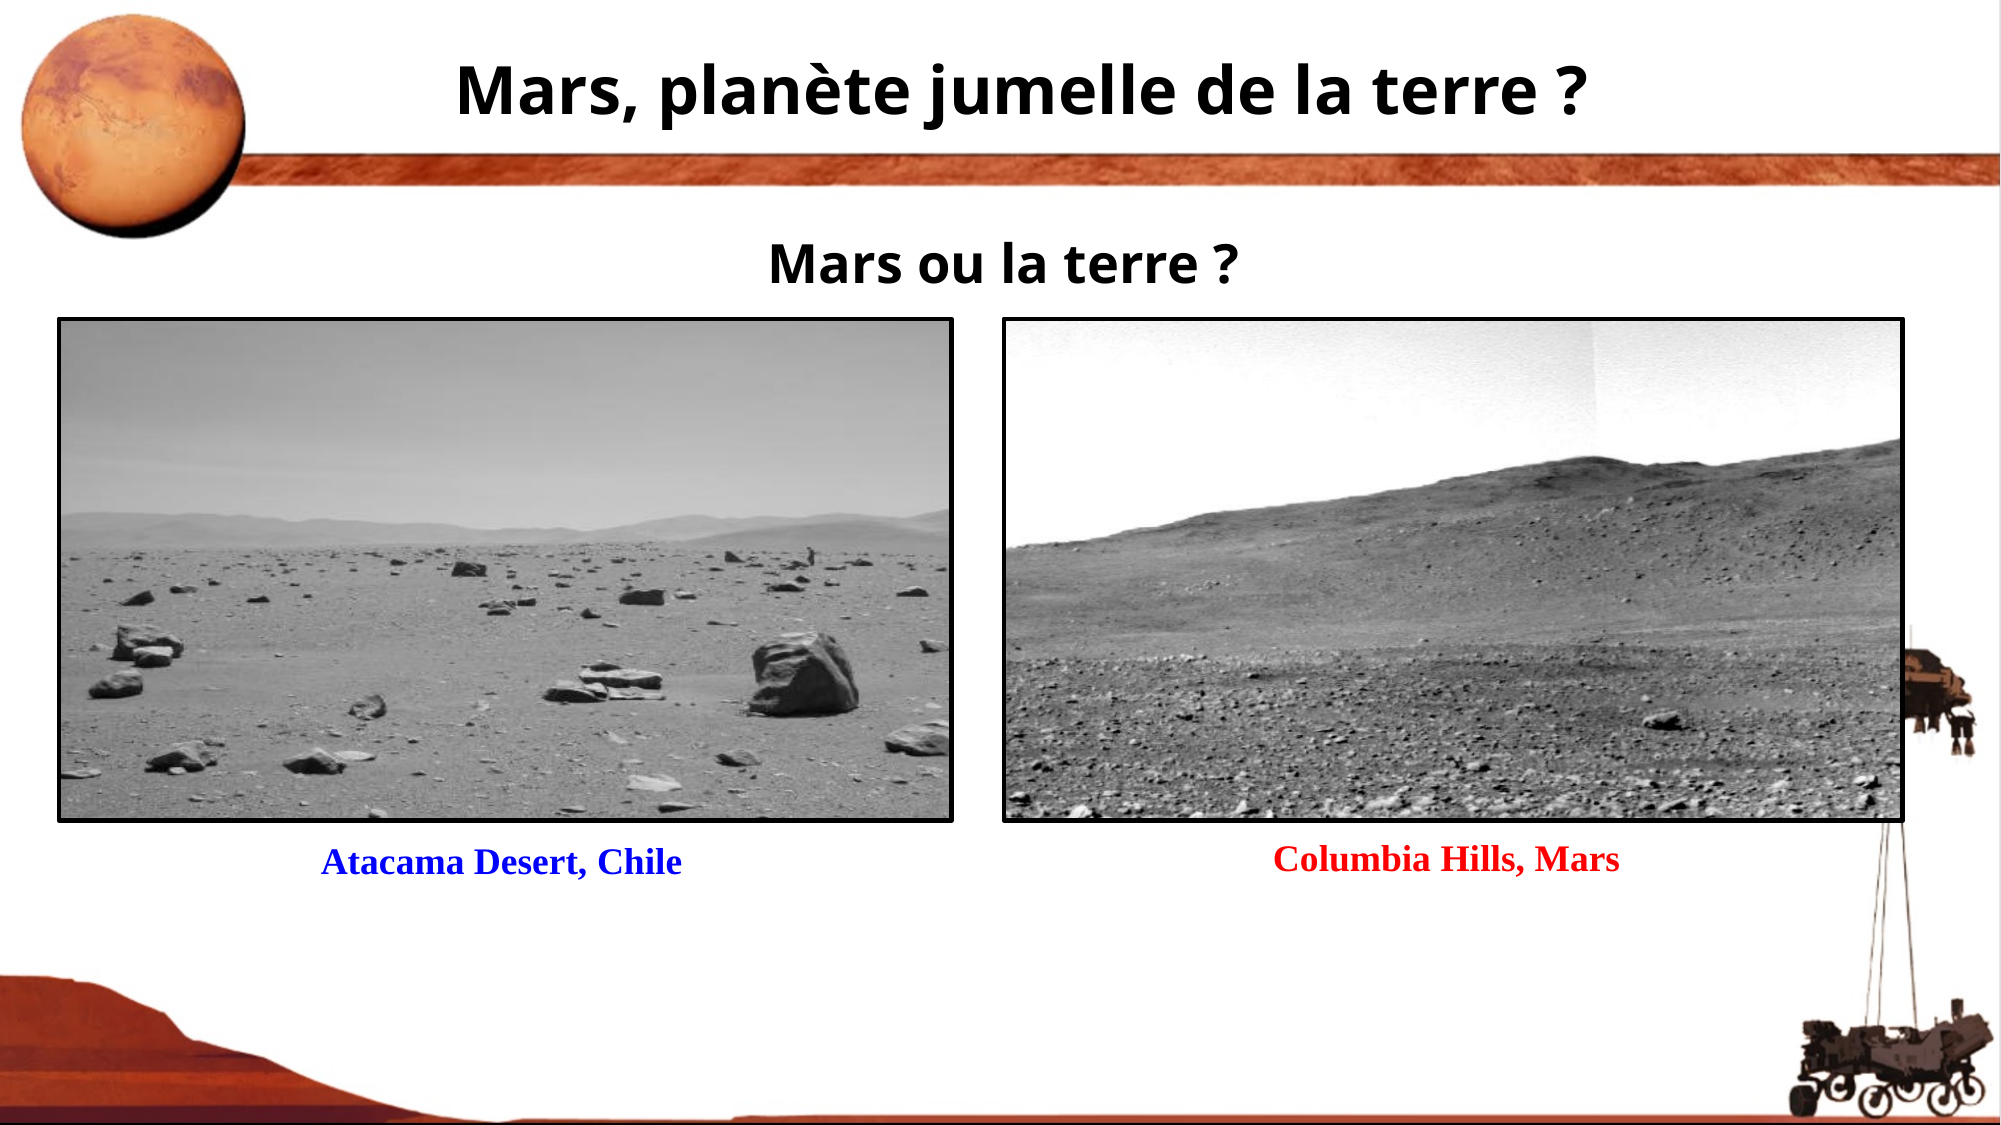

Mars, planète jumelle de la terre ?
Mars ou la terre ?
Columbia Hills, Mars
Atacama Desert, Chile